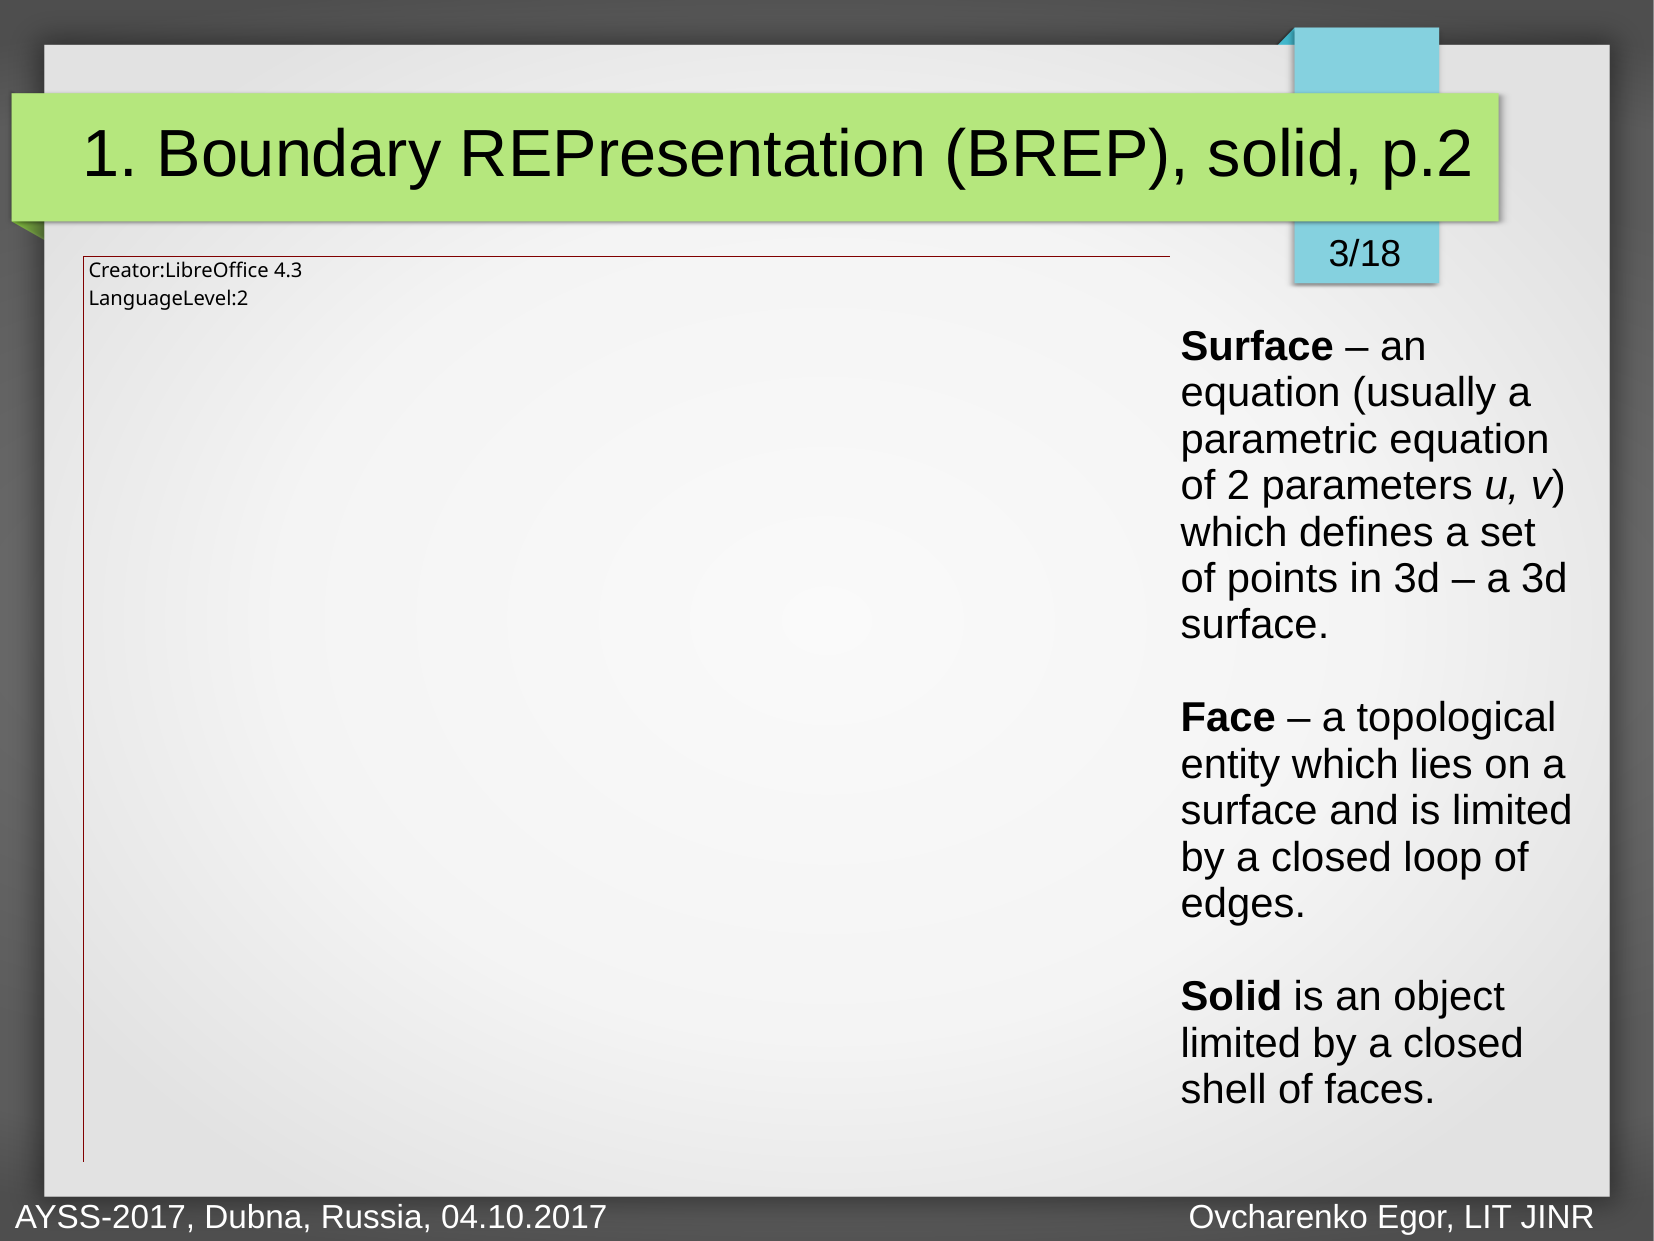

# 1. Boundary REPresentation (BREP), solid, p.2
3/18
Surface – an equation (usually a parametric equation of 2 parameters u, v) which defines a set of points in 3d – a 3d surface.
Face – a topological entity which lies on a surface and is limited by a closed loop of edges.
Solid is an object limited by a closed shell of faces.
AYSS-2017, Dubna, Russia, 04.10.2017 Ovcharenko Egor, LIT JINR